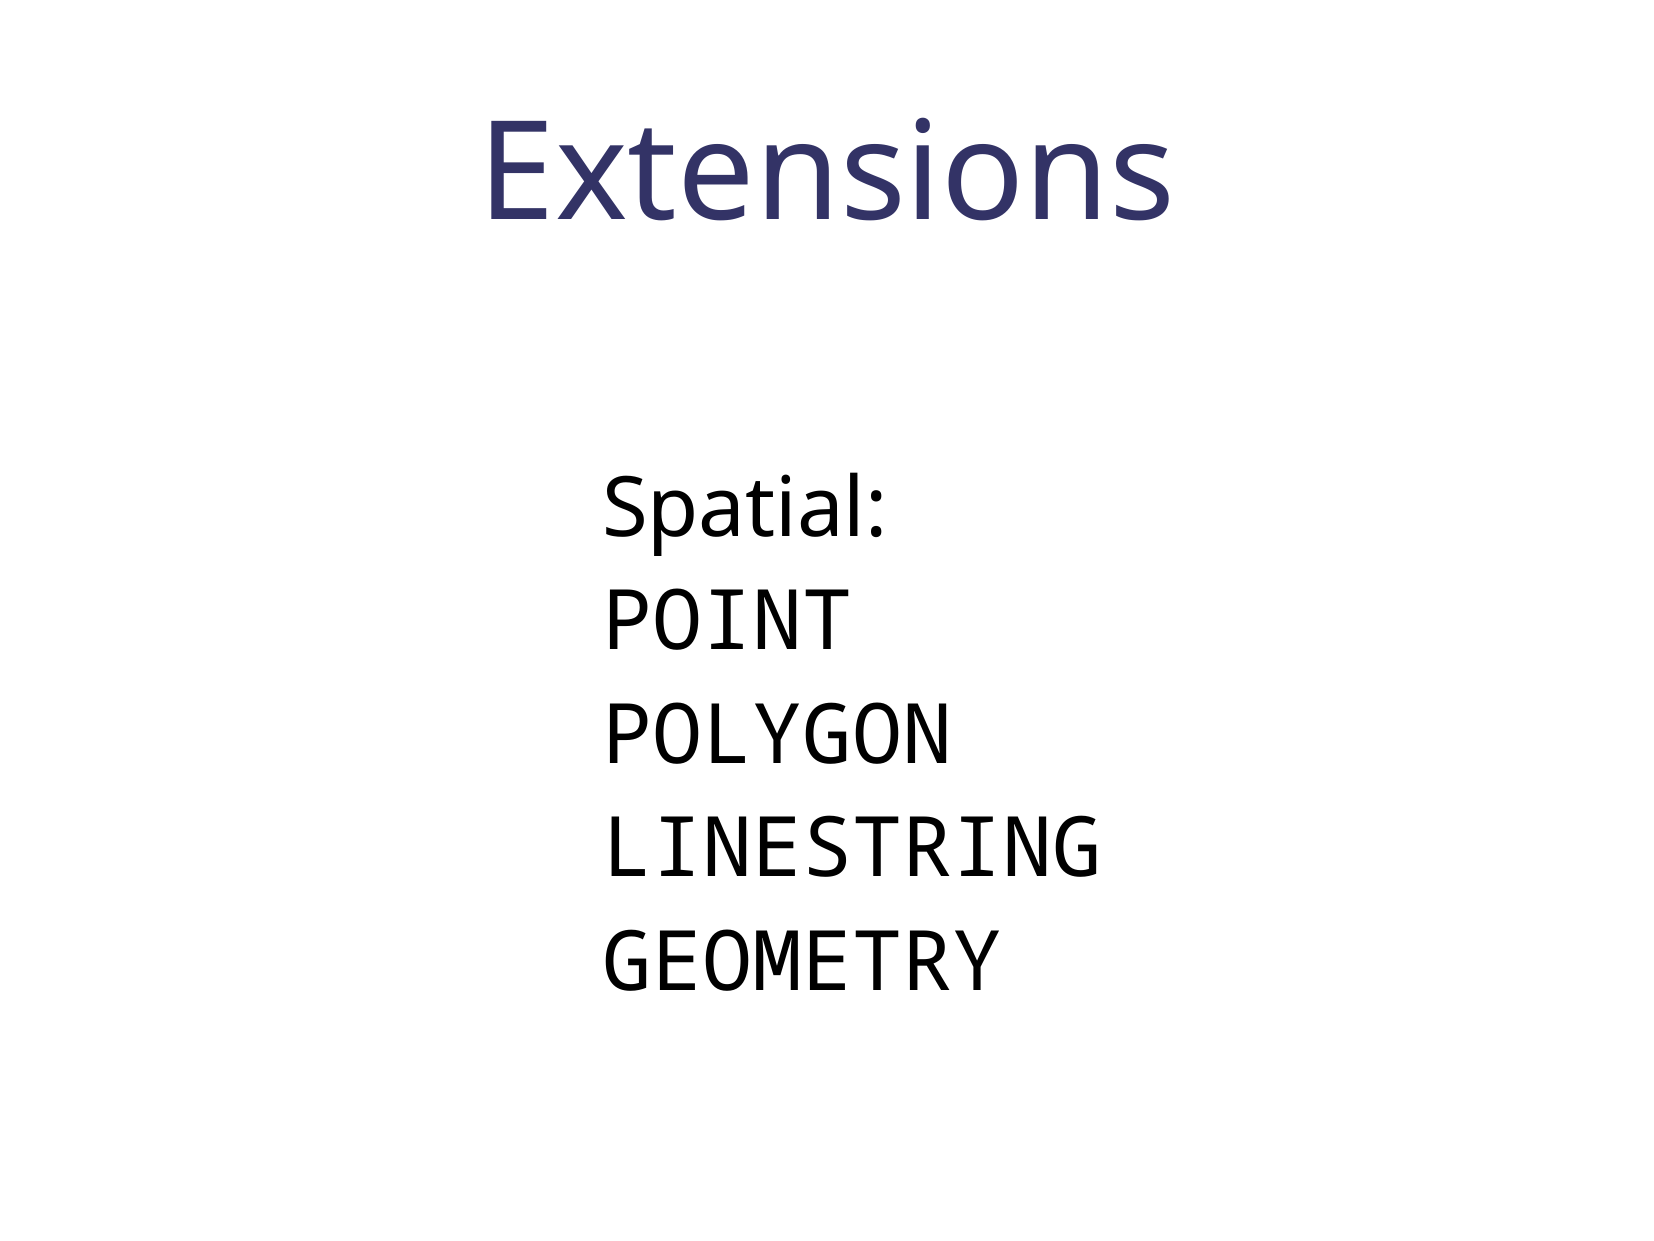

# Extensions
Spatial:
POINT
POLYGON
LINESTRING
GEOMETRY